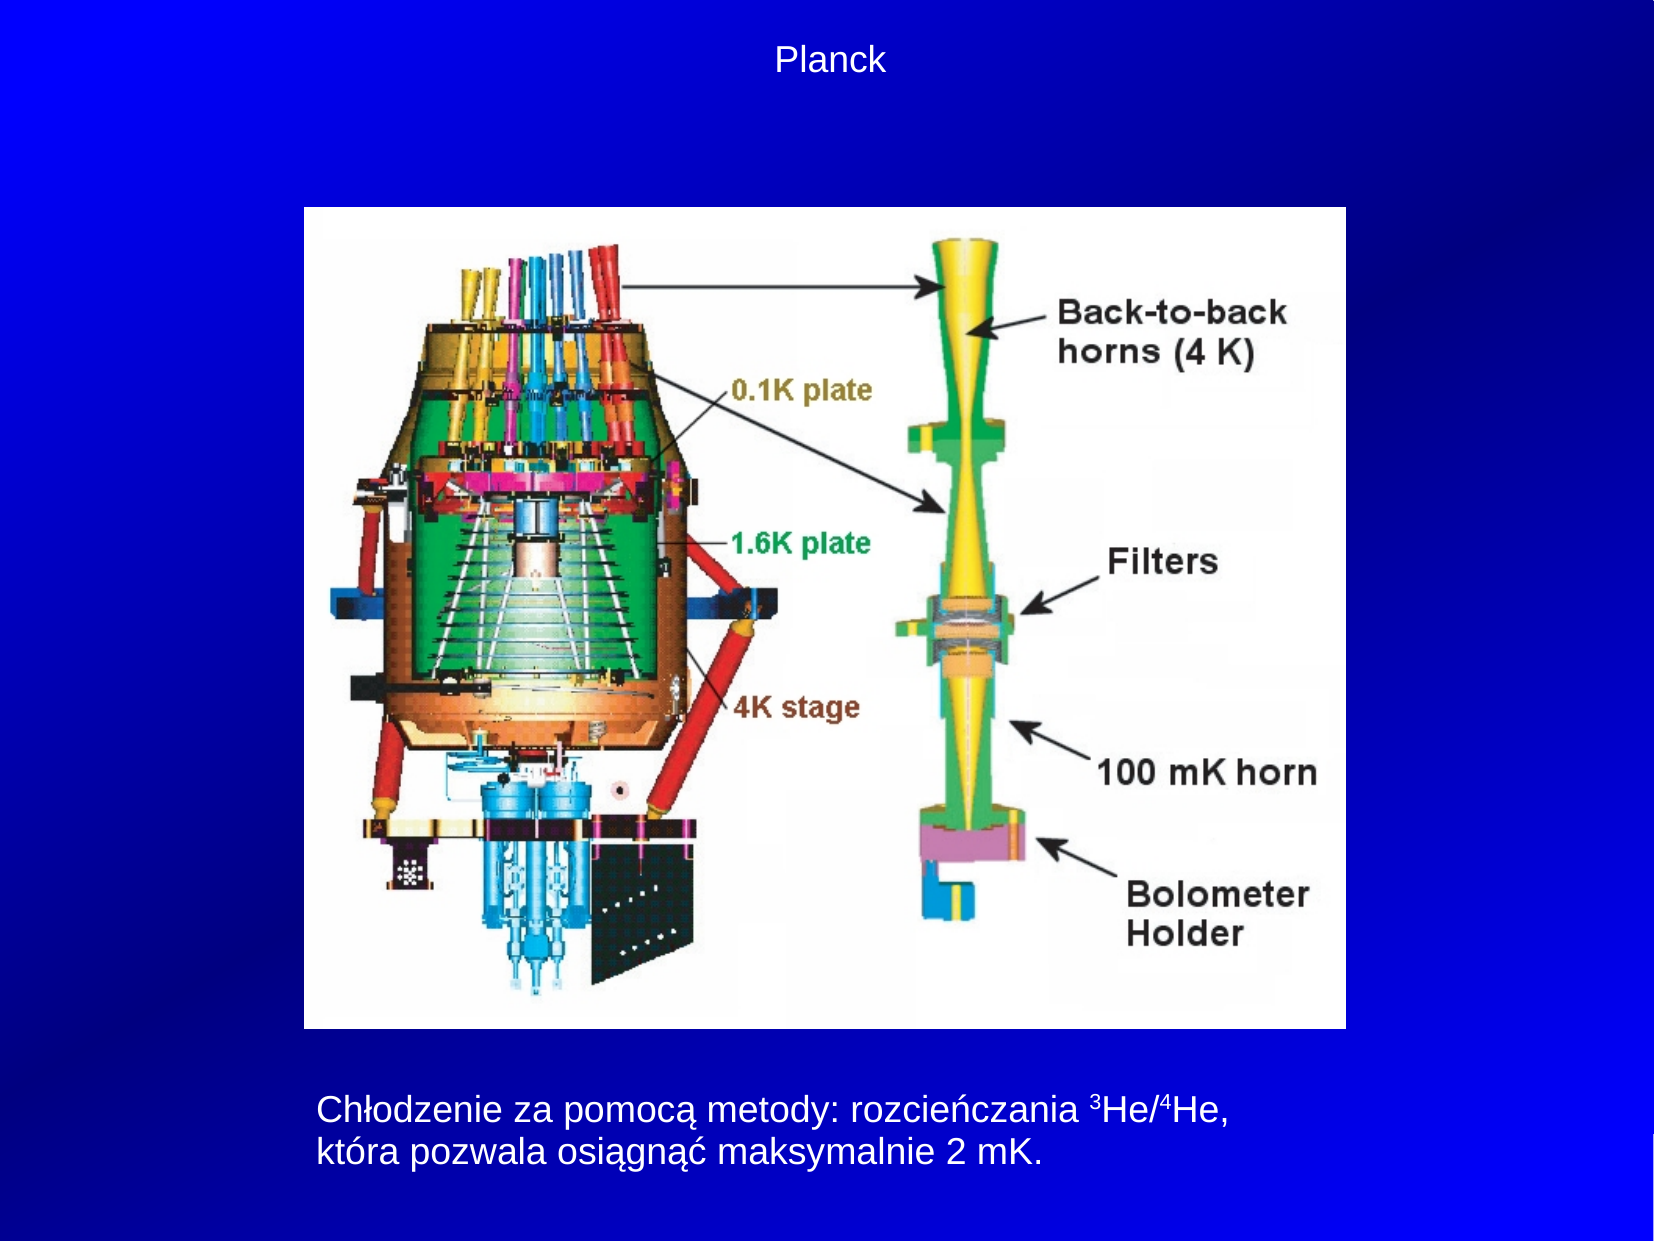

Planck
Chłodzenie za pomocą metody: rozcieńczania 3He/4He,
która pozwala osiągnąć maksymalnie 2 mK.